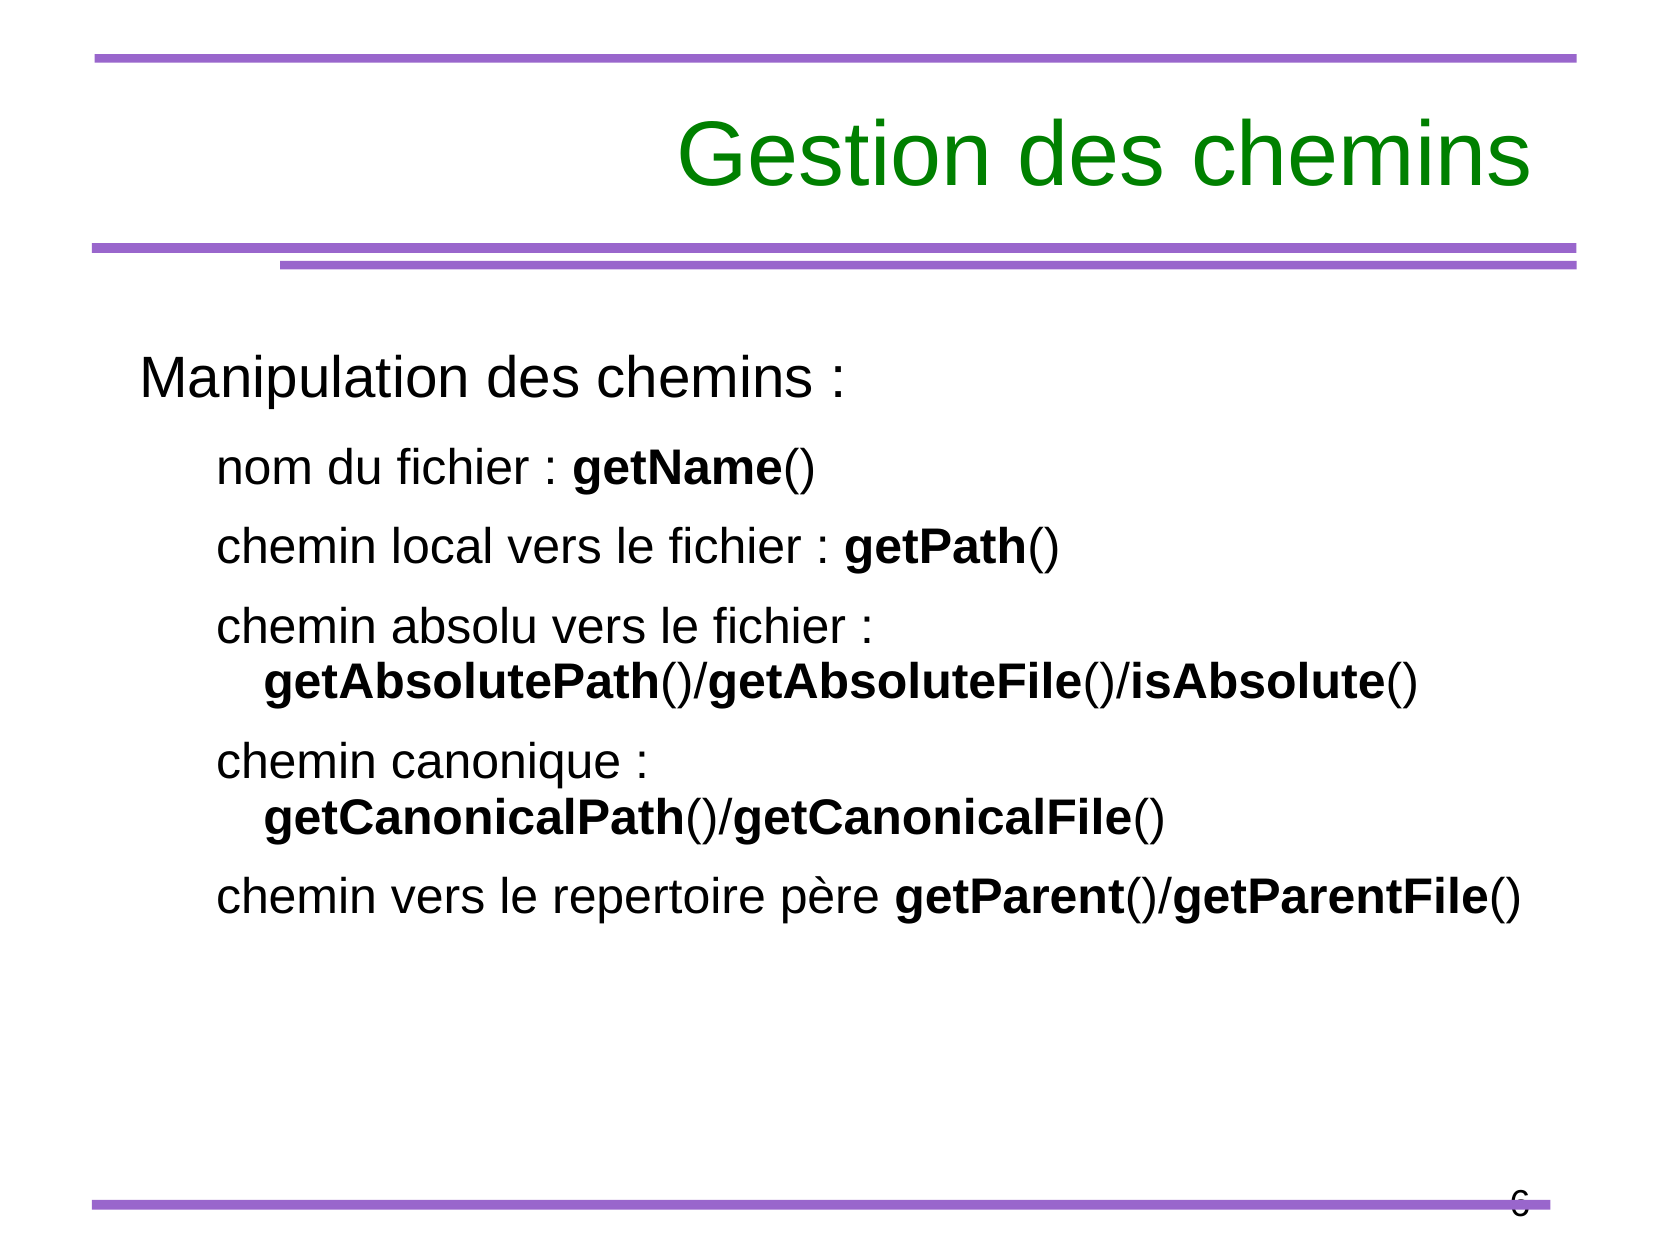

# Gestion des chemins
Manipulation des chemins :
nom du fichier : getName()
chemin local vers le fichier : getPath()
chemin absolu vers le fichier : getAbsolutePath()/getAbsoluteFile()/isAbsolute()
chemin canonique :
getCanonicalPath()/getCanonicalFile()
chemin vers le repertoire père getParent()/getParentFile()